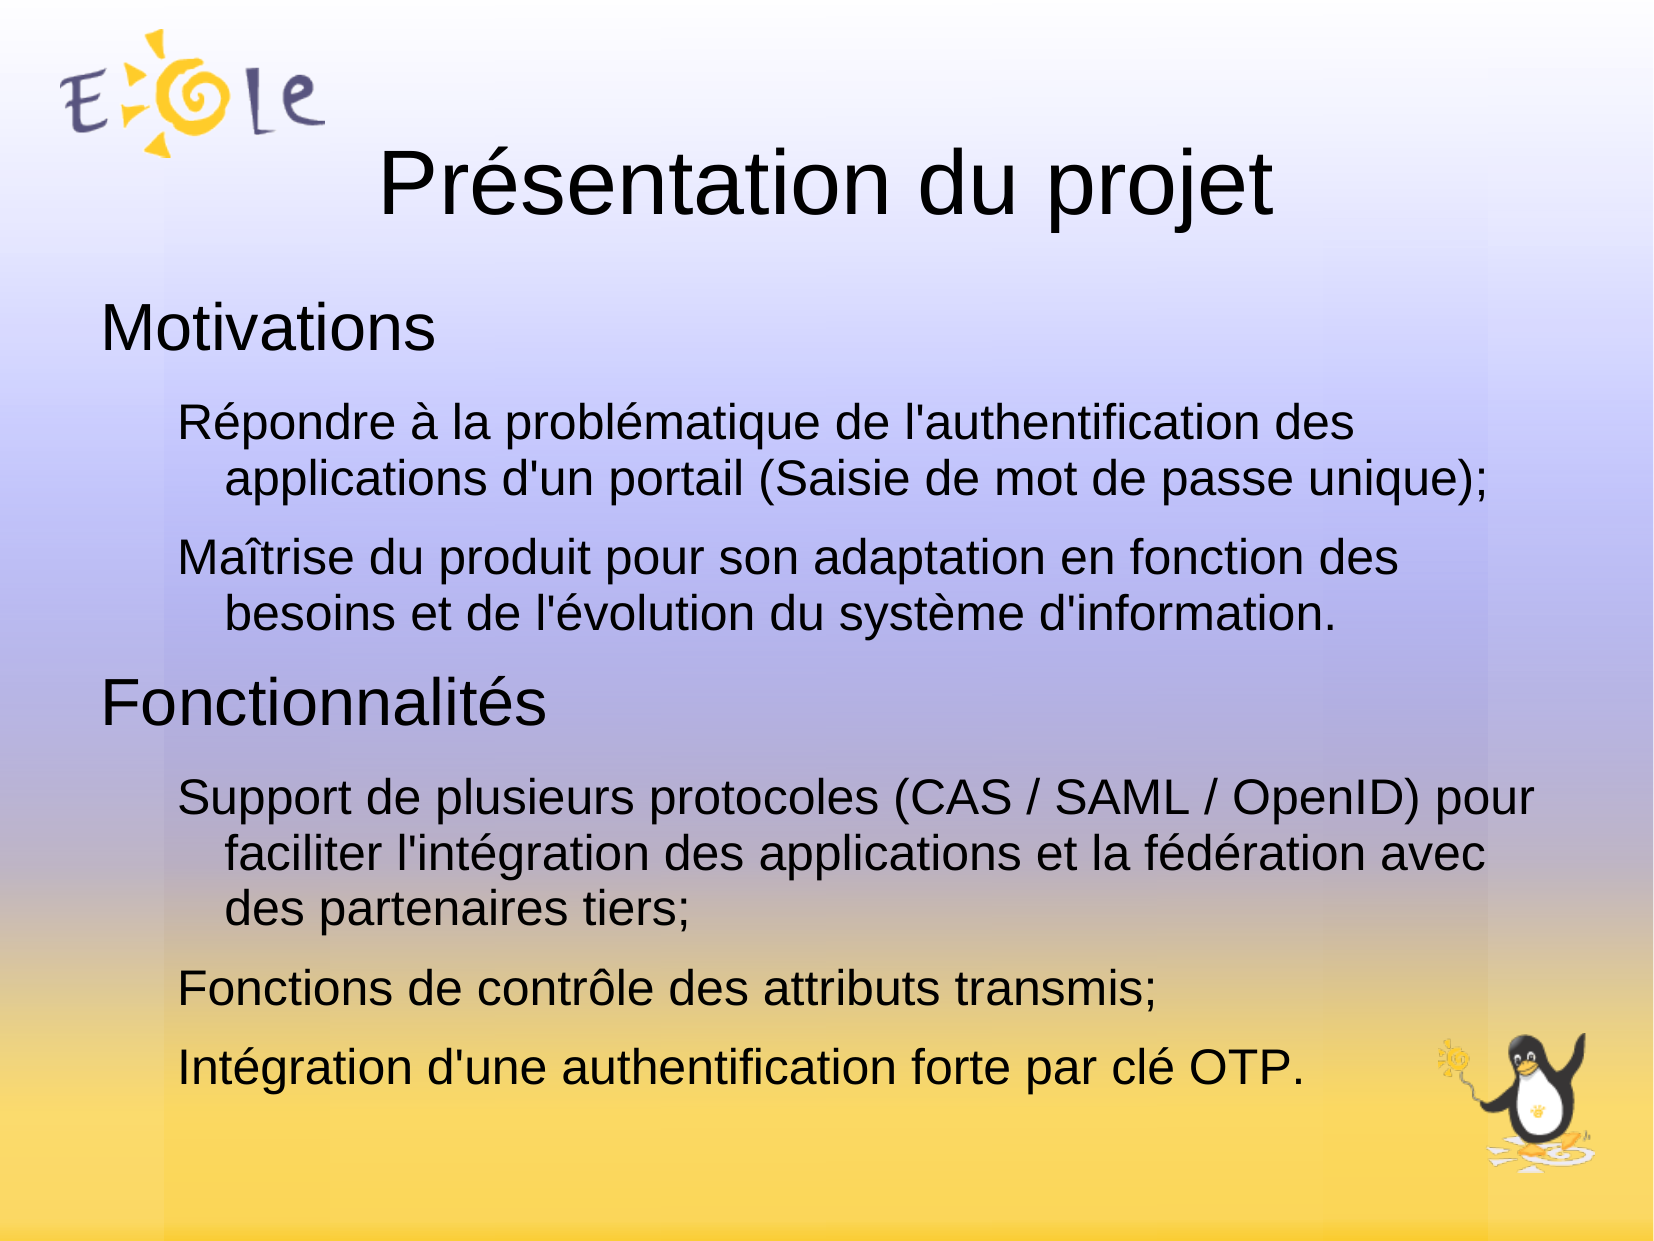

# Présentation du projet
Motivations
Répondre à la problématique de l'authentification des applications d'un portail (Saisie de mot de passe unique);
Maîtrise du produit pour son adaptation en fonction des besoins et de l'évolution du système d'information.
Fonctionnalités
Support de plusieurs protocoles (CAS / SAML / OpenID) pour faciliter l'intégration des applications et la fédération avec des partenaires tiers;
Fonctions de contrôle des attributs transmis;
Intégration d'une authentification forte par clé OTP.